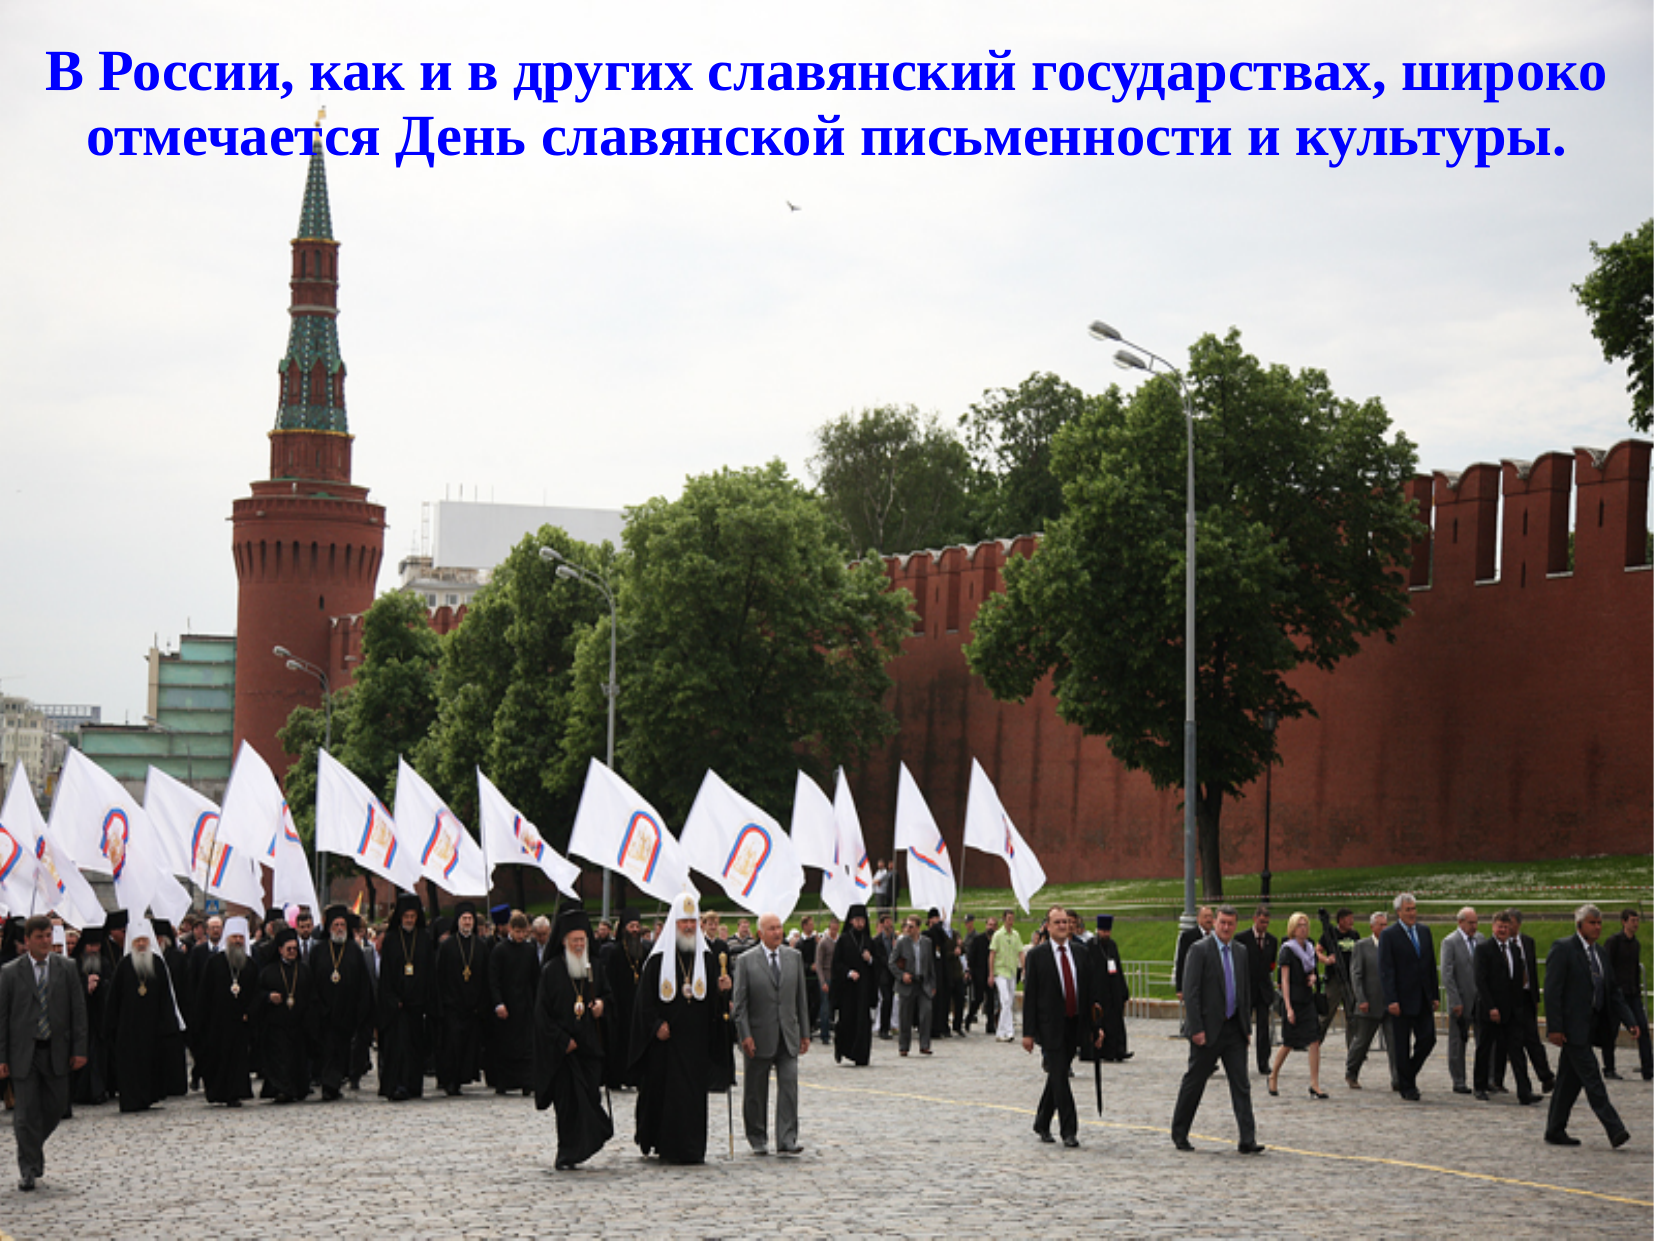

# В России, как и в других славянский государствах, широко отмечается День славянской письменности и культуры.